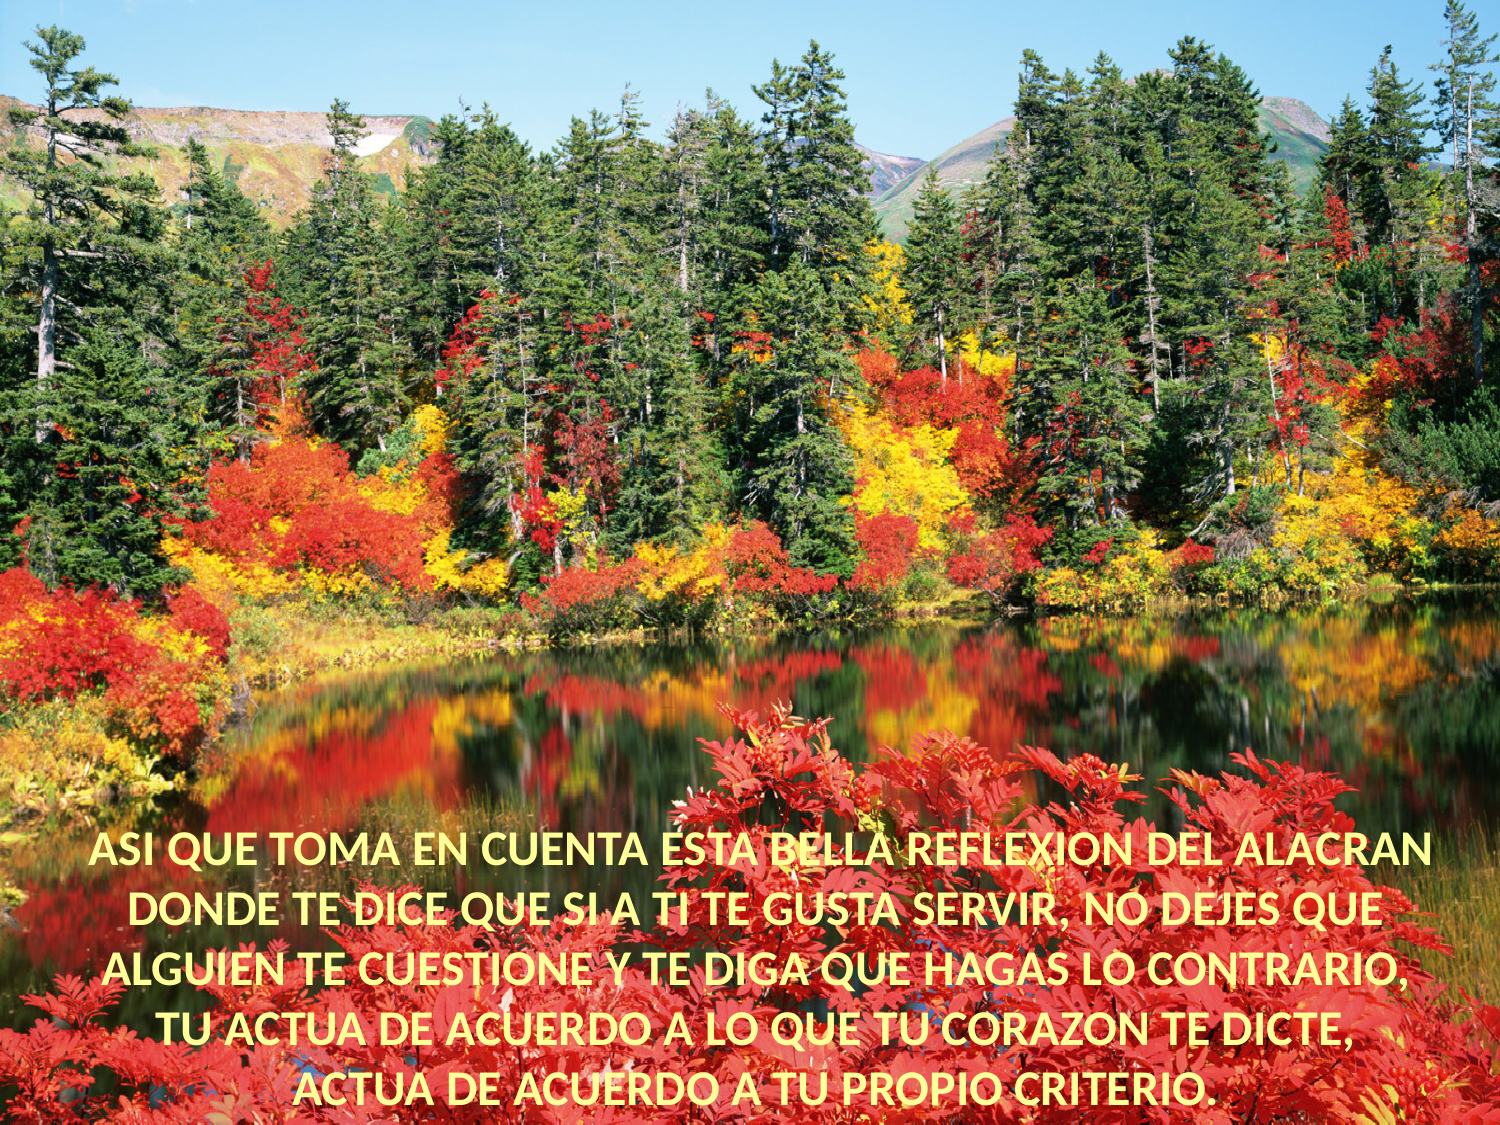

ASI QUE TOMA EN CUENTA ESTA BELLA REFLEXION DEL ALACRAN
DONDE TE DICE QUE SI A TI TE GUSTA SERVIR, NO DEJES QUE
ALGUIEN TE CUESTIONE Y TE DIGA QUE HAGAS LO CONTRARIO,
TU ACTUA DE ACUERDO A LO QUE TU CORAZON TE DICTE,
ACTUA DE ACUERDO A TU PROPIO CRITERIO.